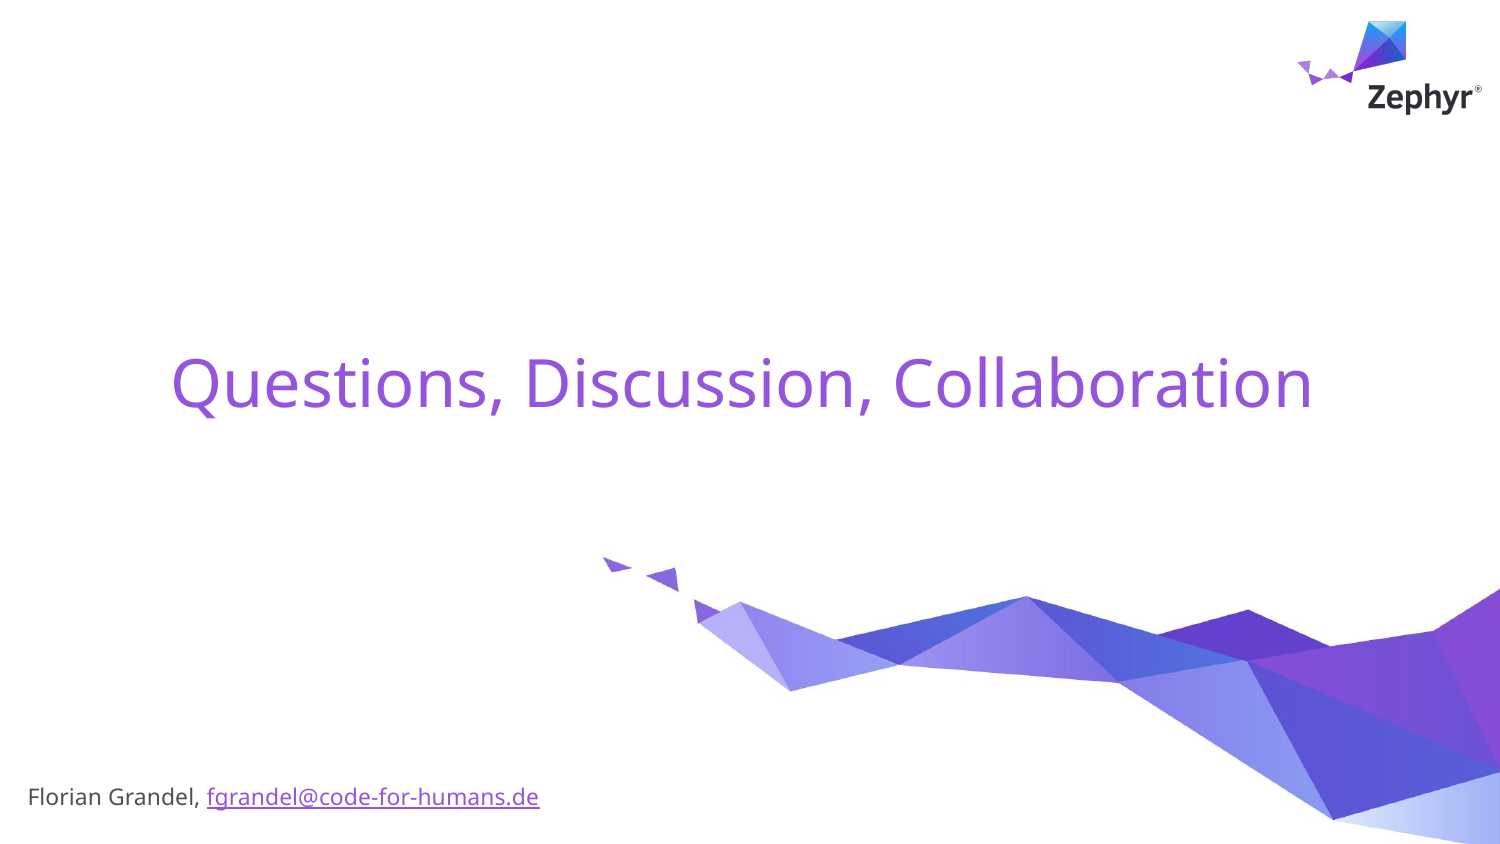

# Questions, Discussion, Collaboration
Florian Grandel, fgrandel@code-for-humans.de